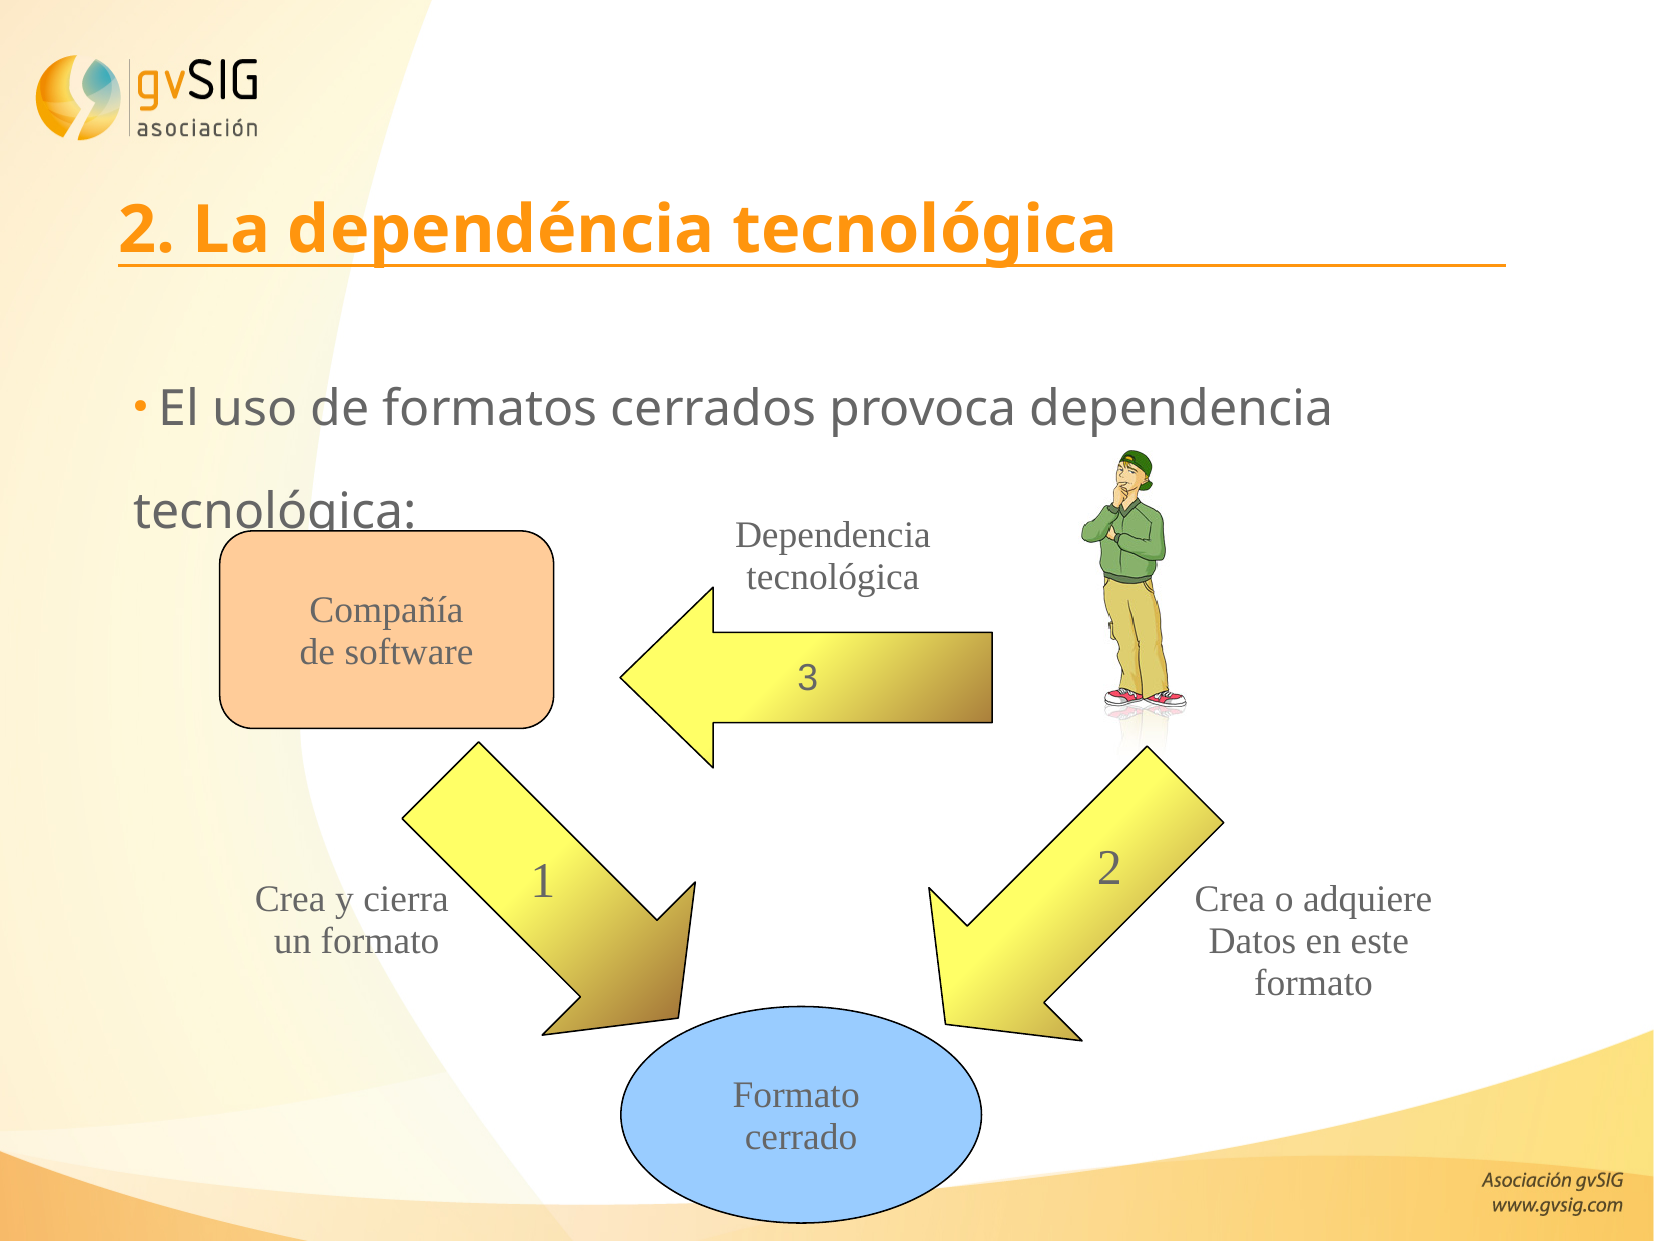

# 2. La dependéncia tecnológica
 El uso de formatos cerrados provoca dependencia tecnológica:
Dependencia
tecnológica
Compañía
de software
 3
2
3
1
Crea y cierra
un formato
Crea o adquiere
Datos en este
formato
Formato
cerrado